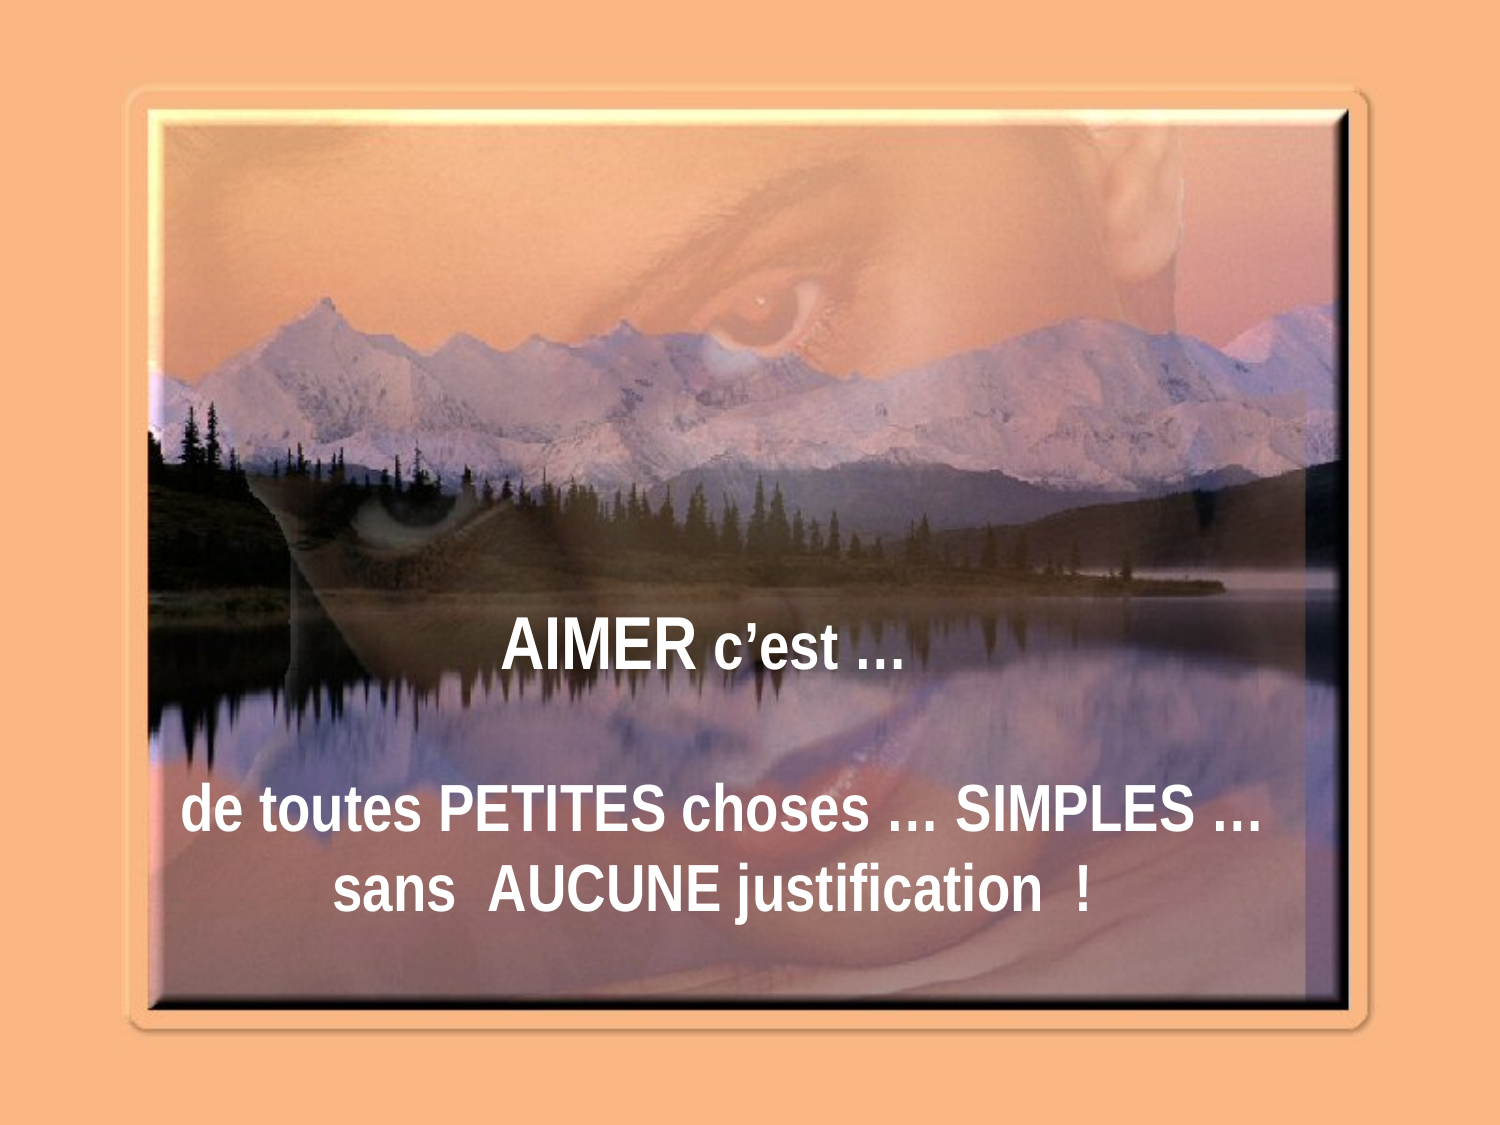

AIMER c’est …
 de toutes PETITES choses … SIMPLES …
 sans AUCUNE justification !